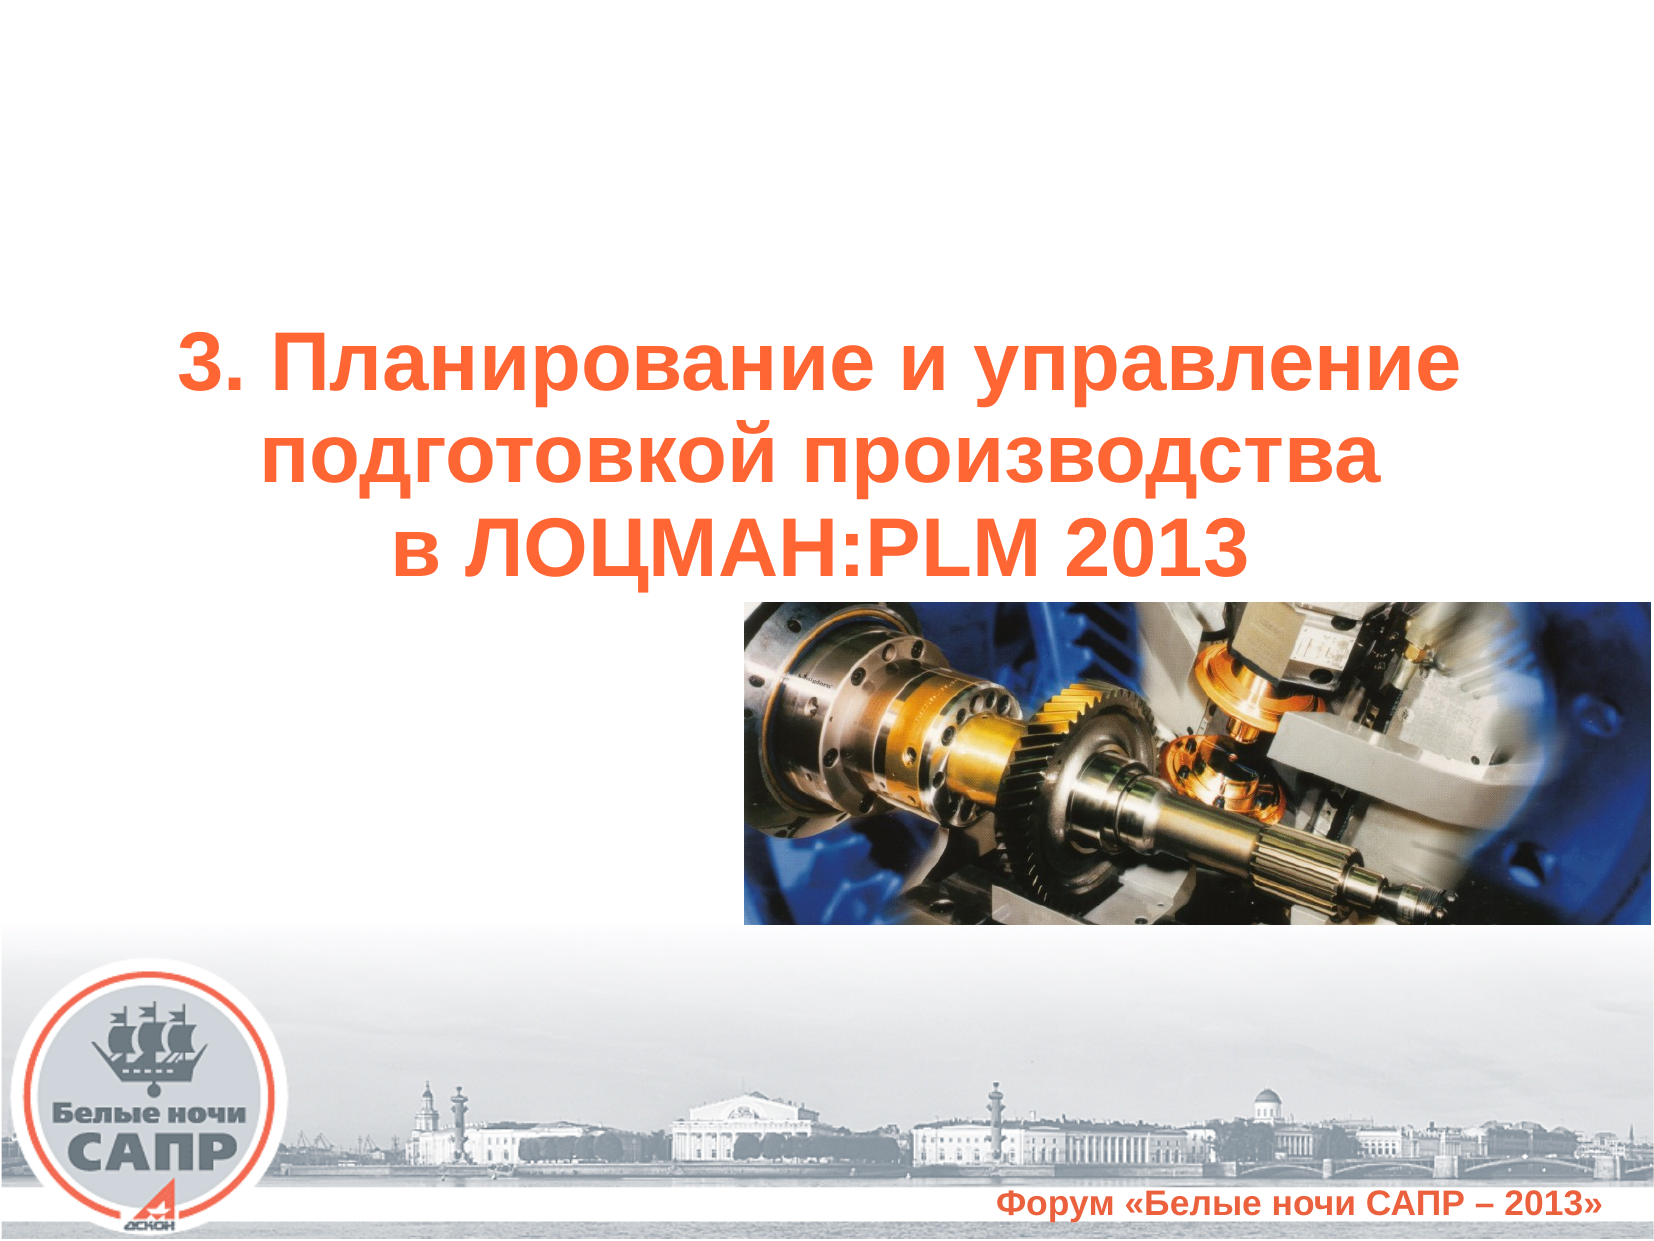

#
3. Планирование и управление подготовкой производства
в ЛОЦМАН:PLM 2013